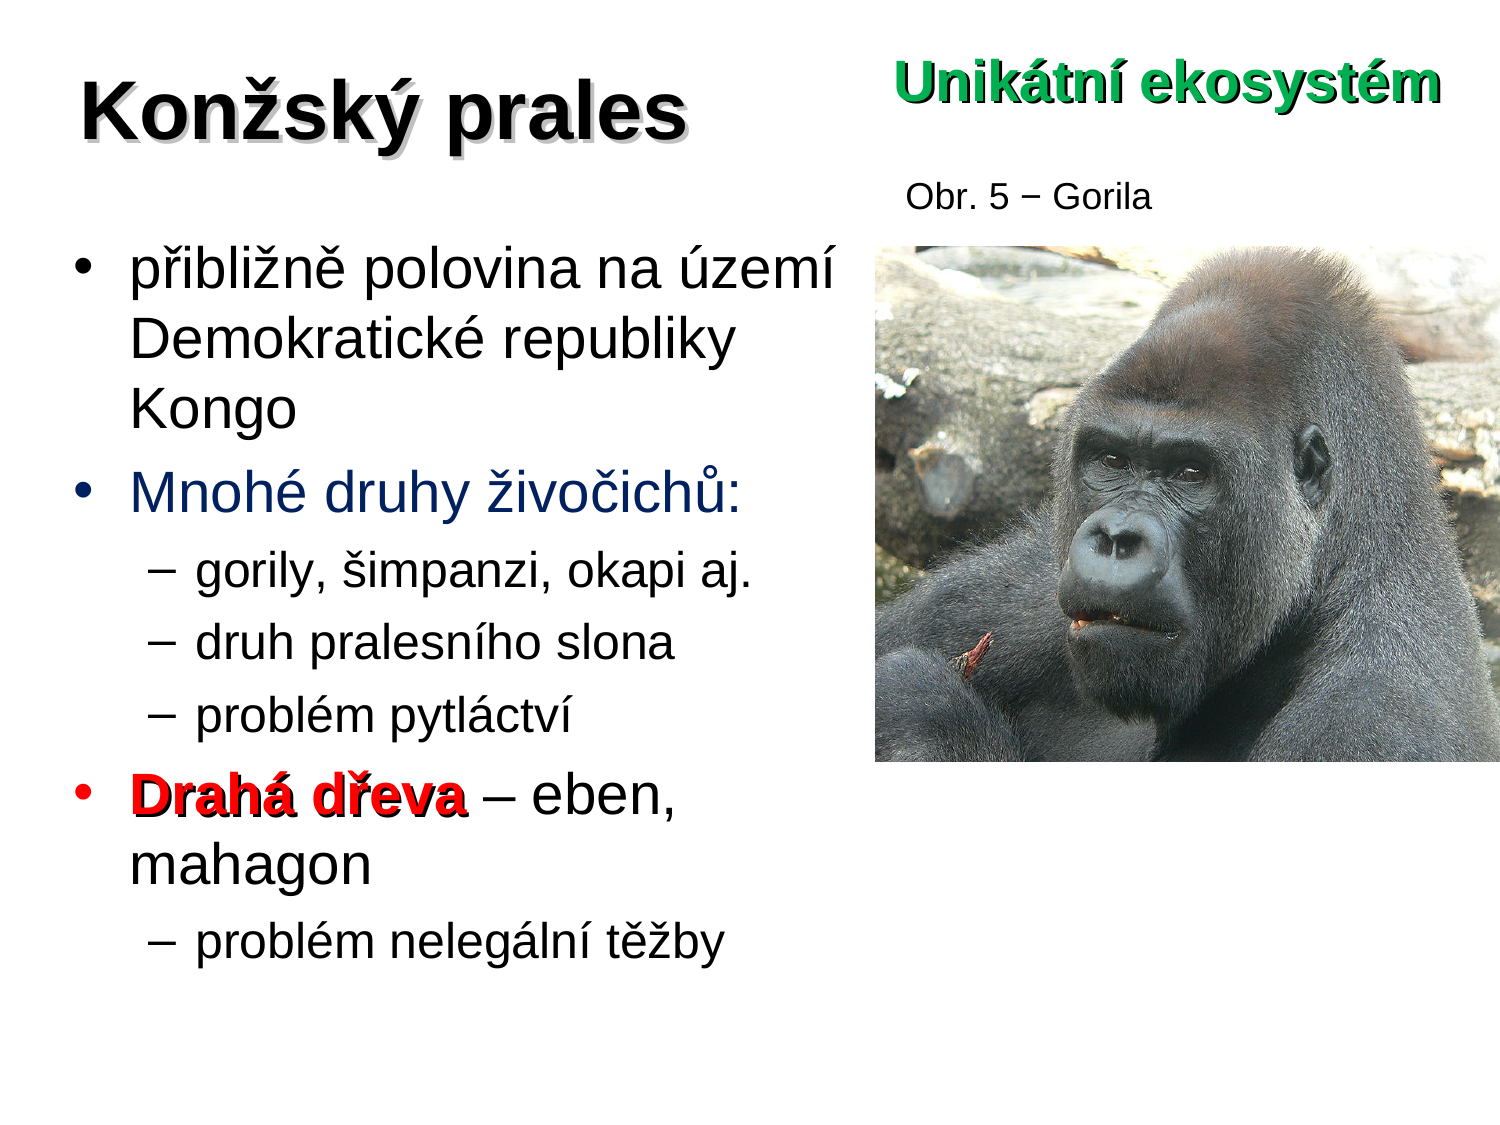

# Konžský prales
Unikátní ekosystém
Obr. 5 − Gorila
přibližně polovina na území Demokratické republiky Kongo
Mnohé druhy živočichů:
gorily, šimpanzi, okapi aj.
druh pralesního slona
problém pytláctví
Drahá dřeva – eben, mahagon
problém nelegální těžby